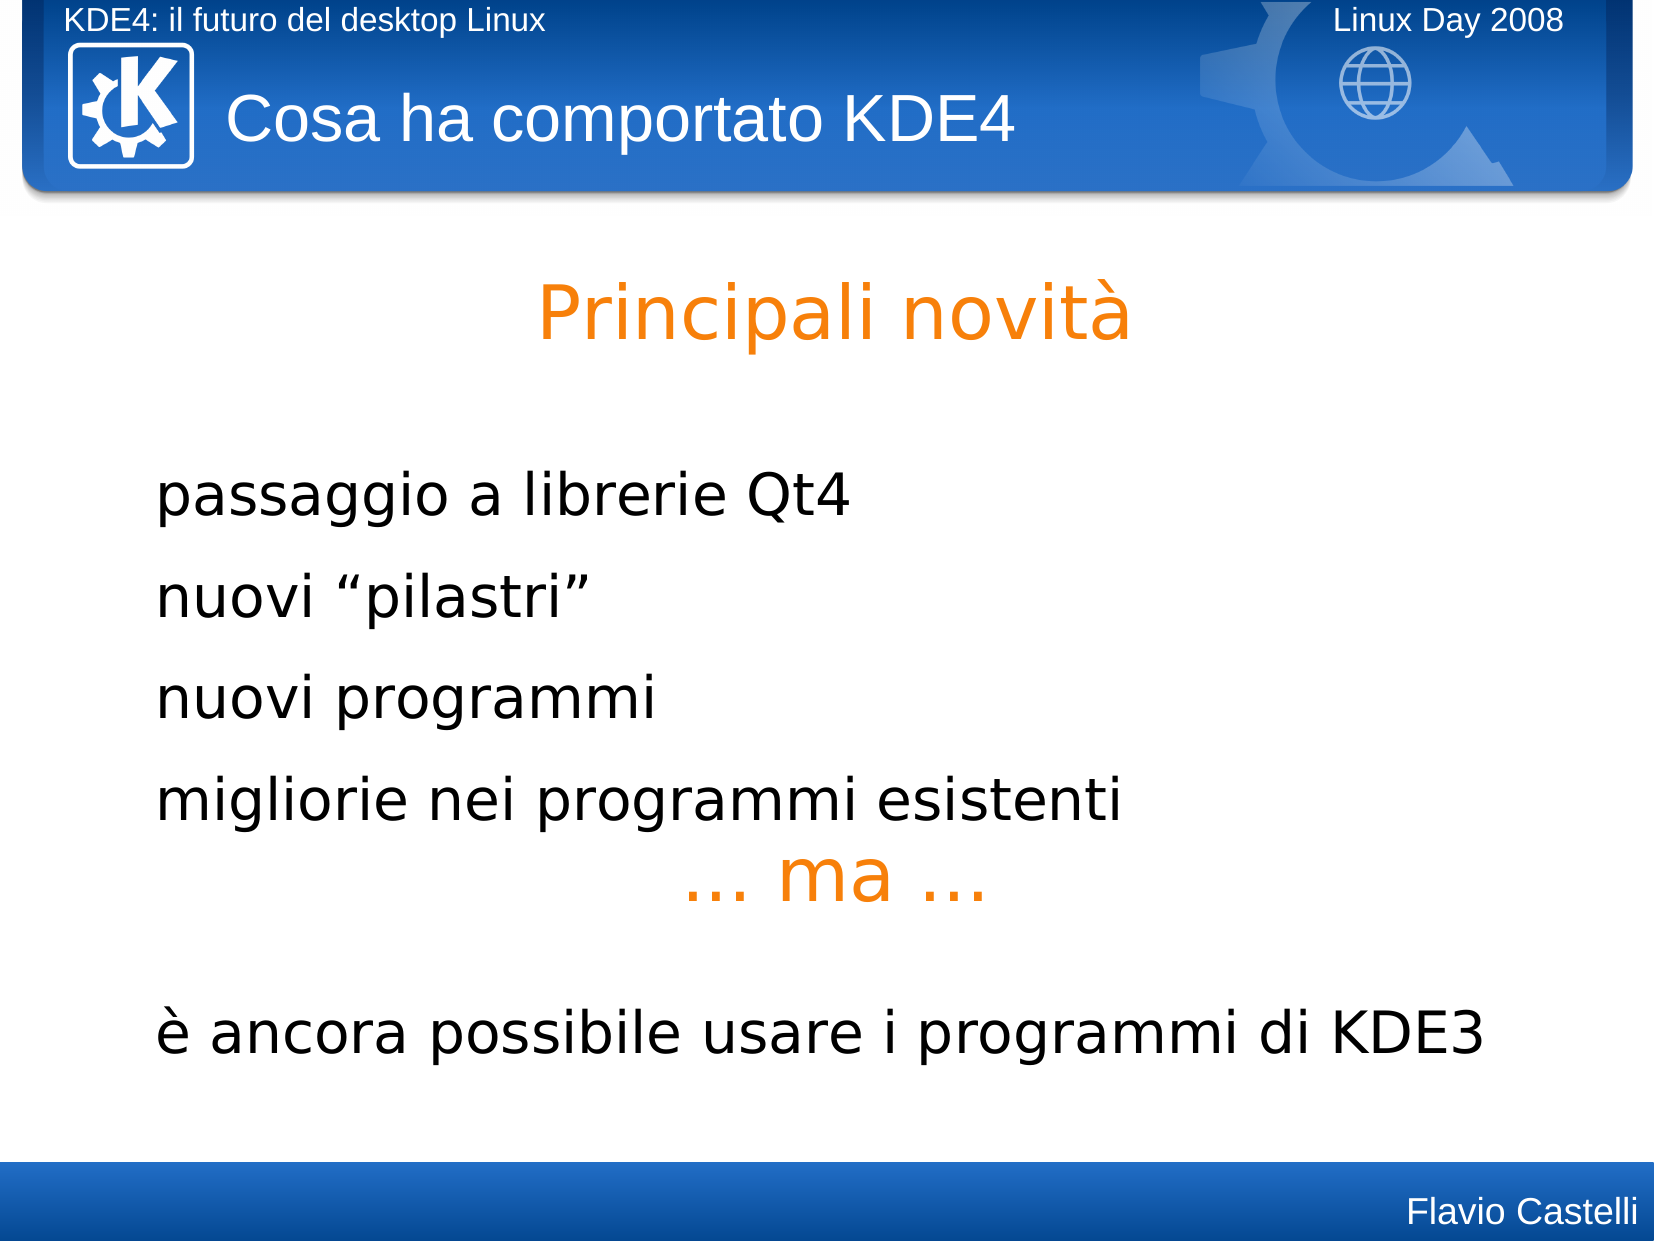

# Cosa ha comportato KDE4
Principali novità
passaggio a librerie Qt4
nuovi “pilastri”
nuovi programmi
migliorie nei programmi esistenti
... ma ...
è ancora possibile usare i programmi di KDE3